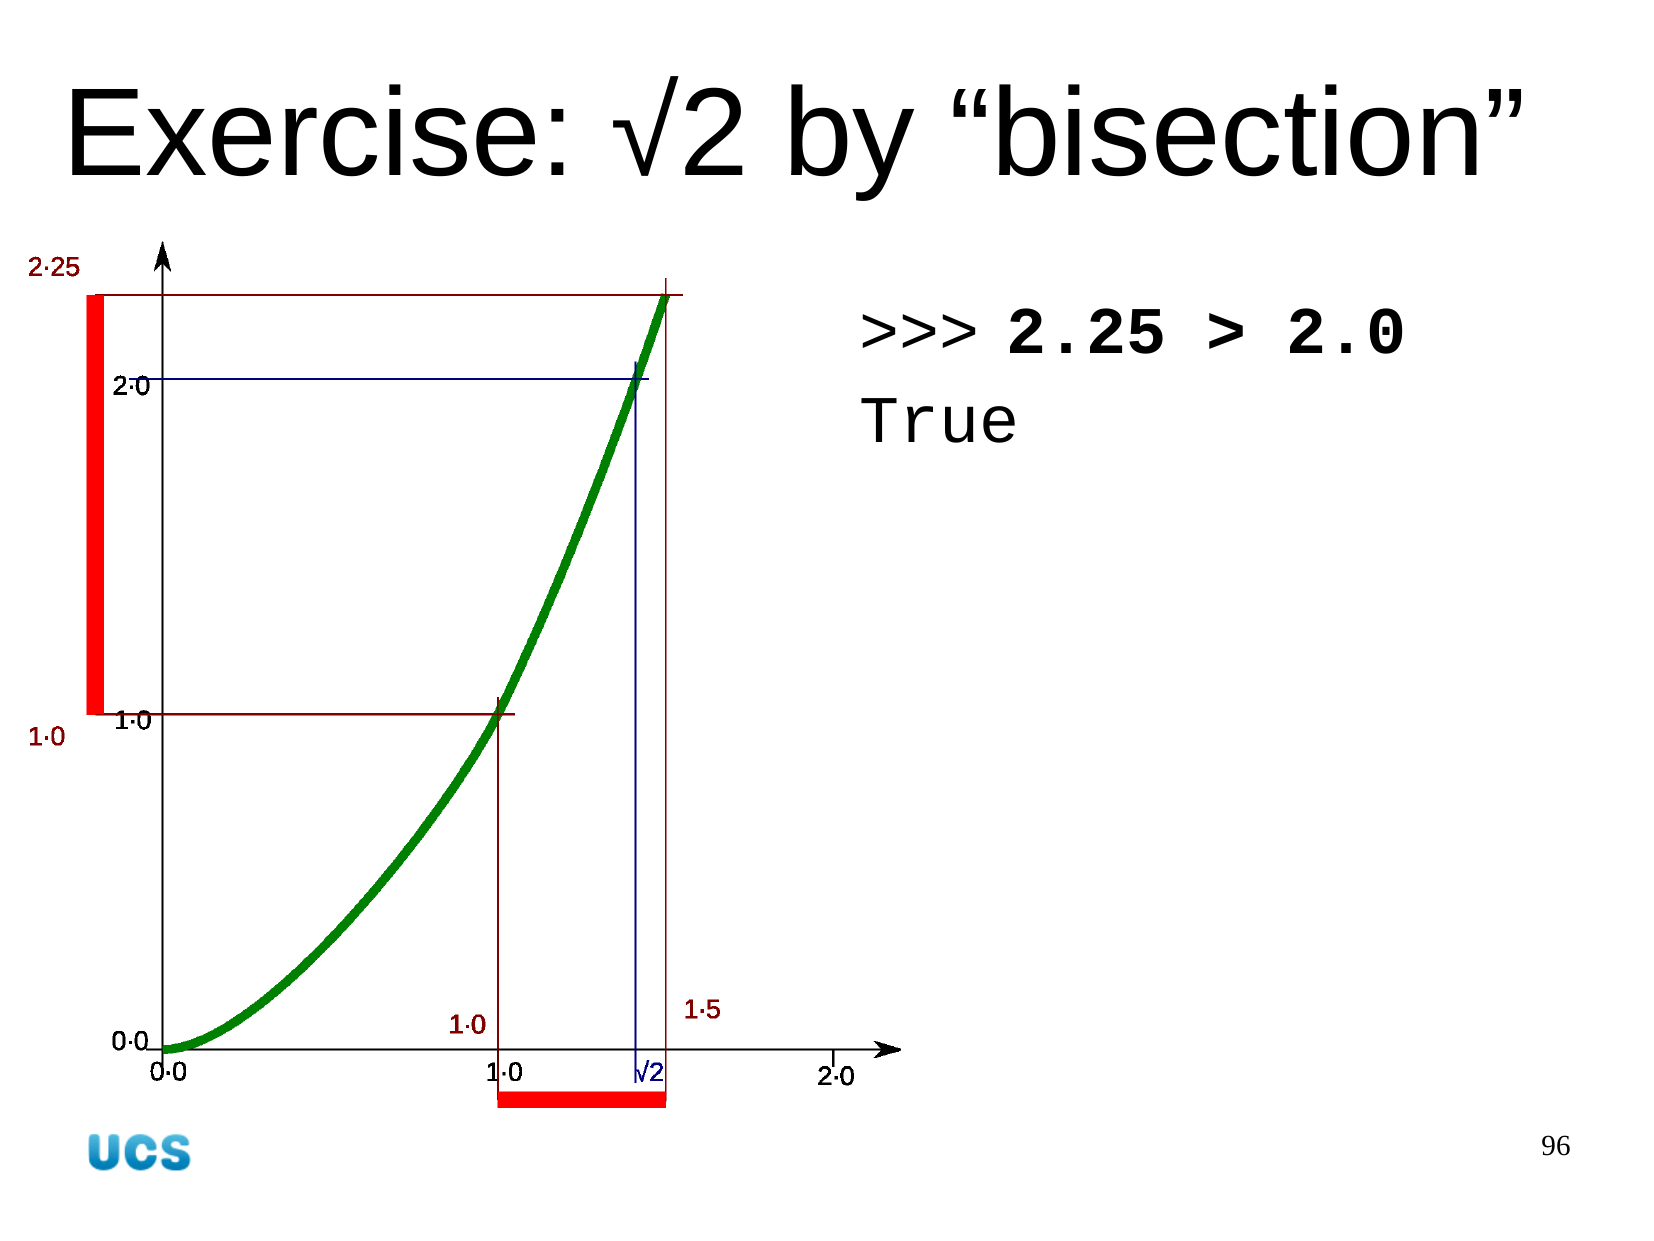

Exercise: √2 by “bisection”
>>>
2.25 > 2.0
True
96